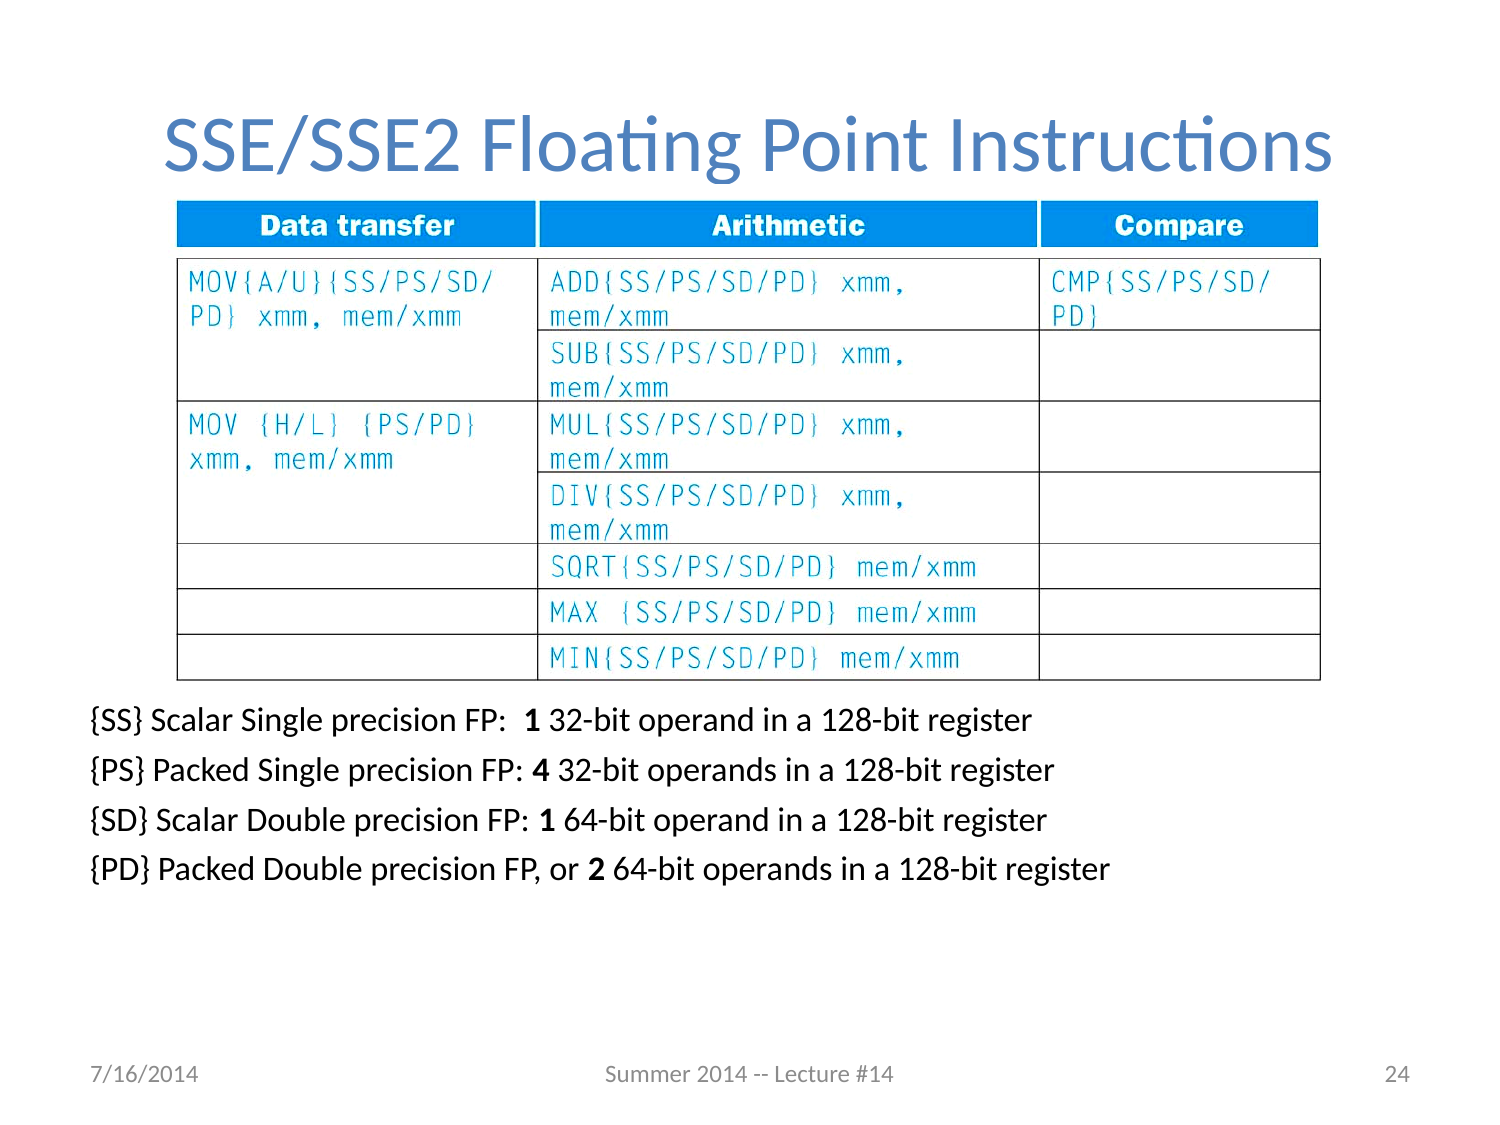

# SSE/SSE2 Floating Point Instructions
{SS} Scalar Single precision FP: 1 32-bit operand in a 128-bit register
{PS} Packed Single precision FP: 4 32-bit operands in a 128-bit register
{SD} Scalar Double precision FP: 1 64-bit operand in a 128-bit register
{PD} Packed Double precision FP, or 2 64-bit operands in a 128-bit register
7/16/2014
Summer 2014 -- Lecture #14